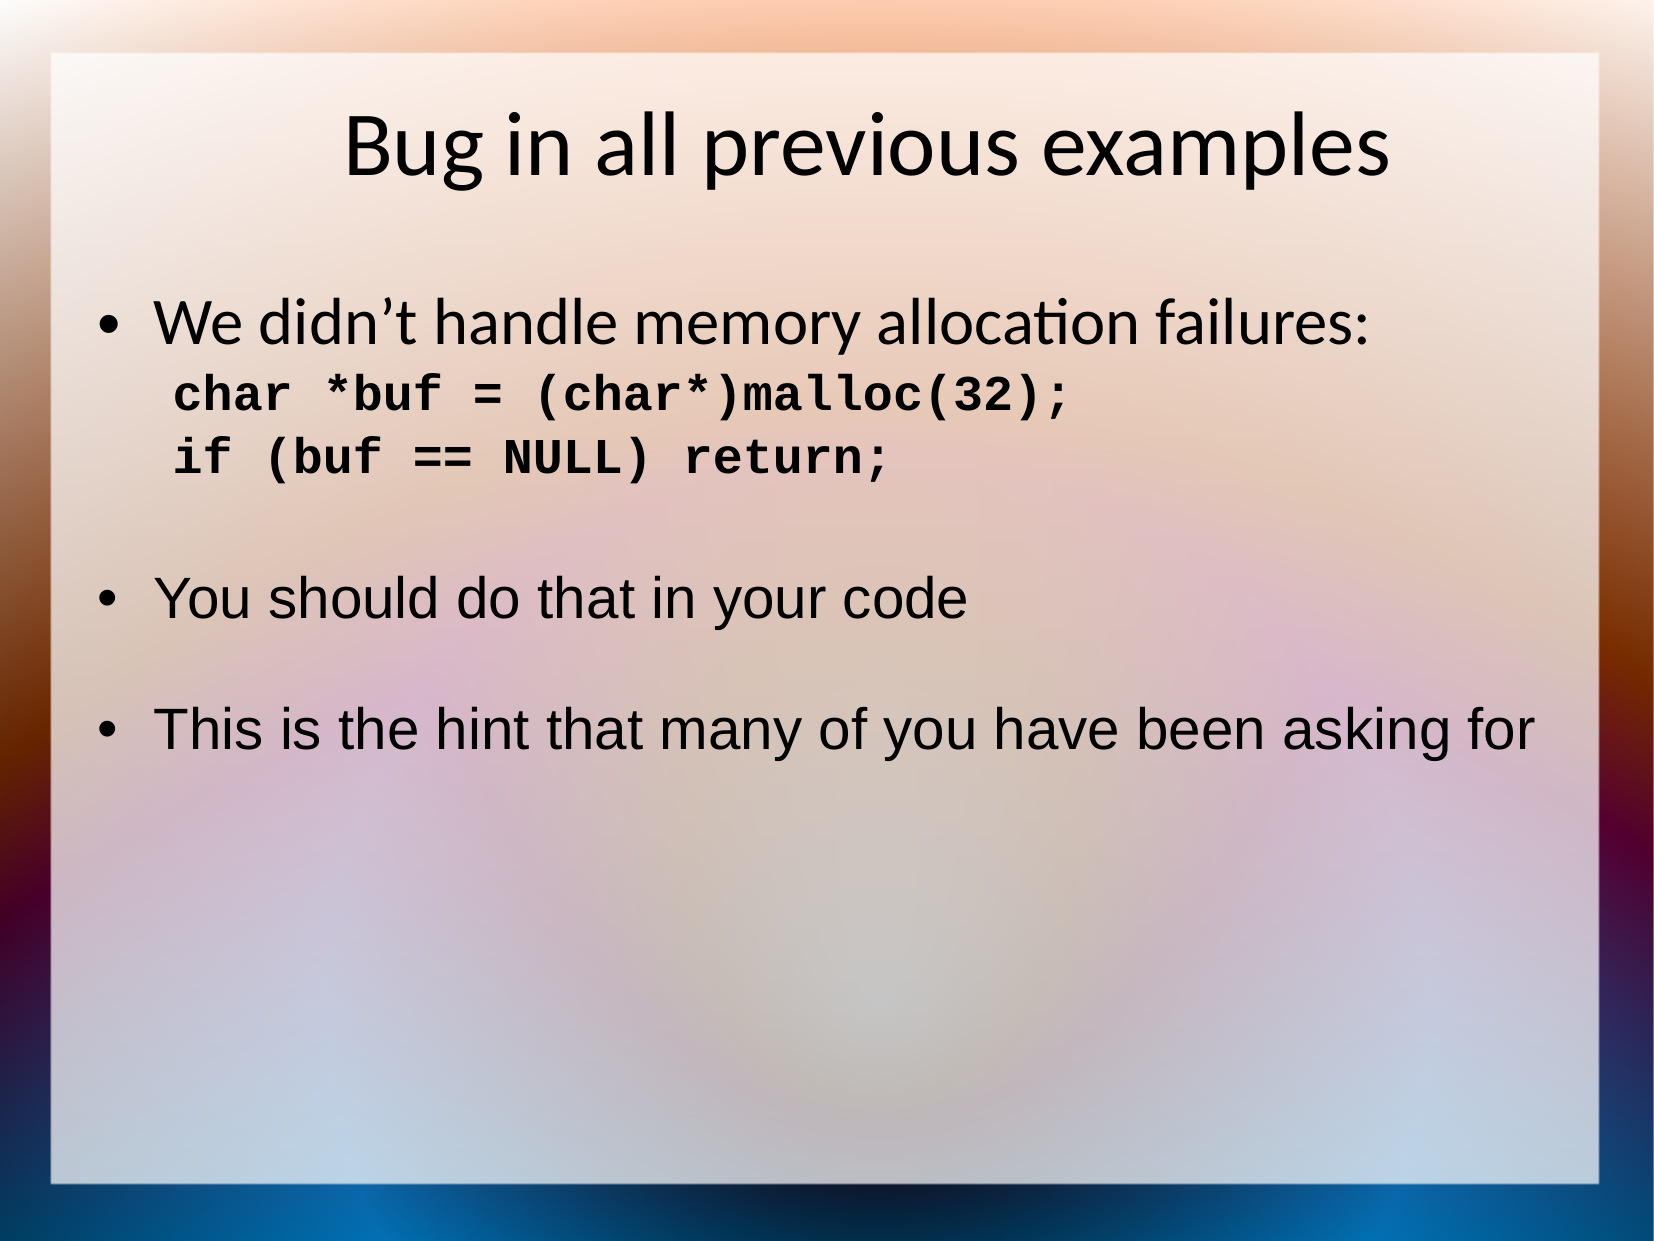

Bug in all previous examples
We didn’t handle memory allocation failures:
char *buf = (char*)malloc(32);
if (buf == NULL) return;
You should do that in your code
This is the hint that many of you have been asking for